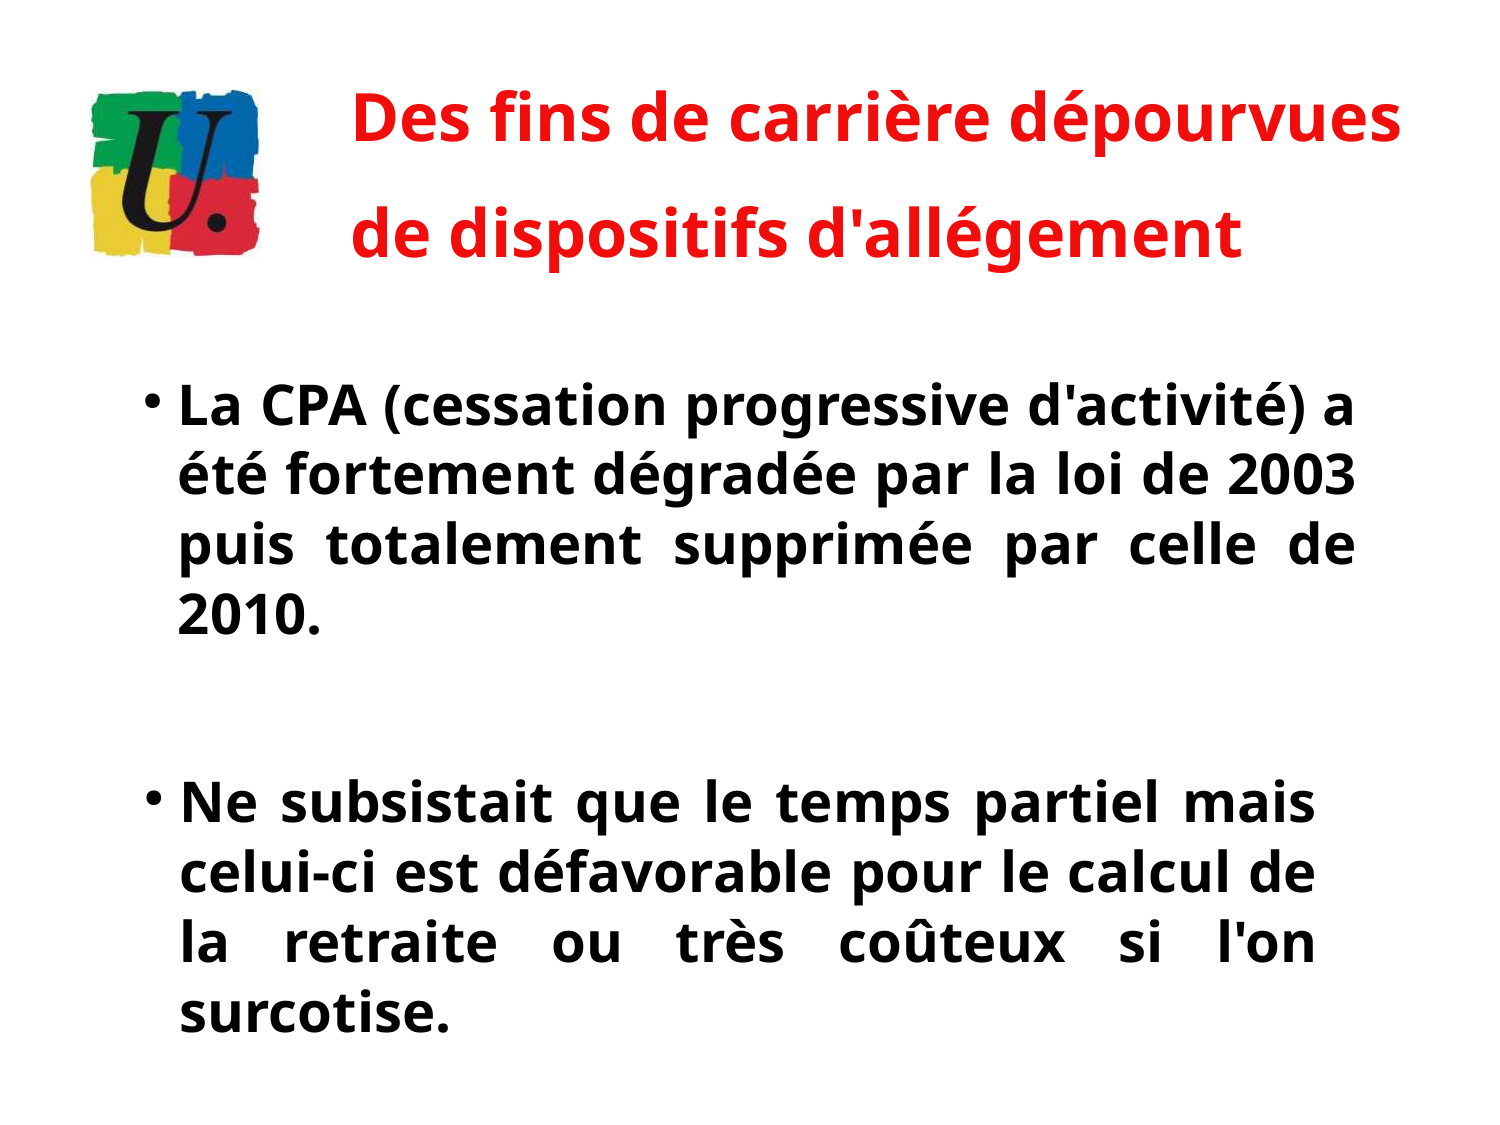

Des fins de carrière dépourvues
de dispositifs d'allégement
La CPA (cessation progressive d'activité) a été fortement dégradée par la loi de 2003 puis totalement supprimée par celle de 2010.
Ne subsistait que le temps partiel mais celui-ci est défavorable pour le calcul de la retraite ou très coûteux si l'on surcotise.